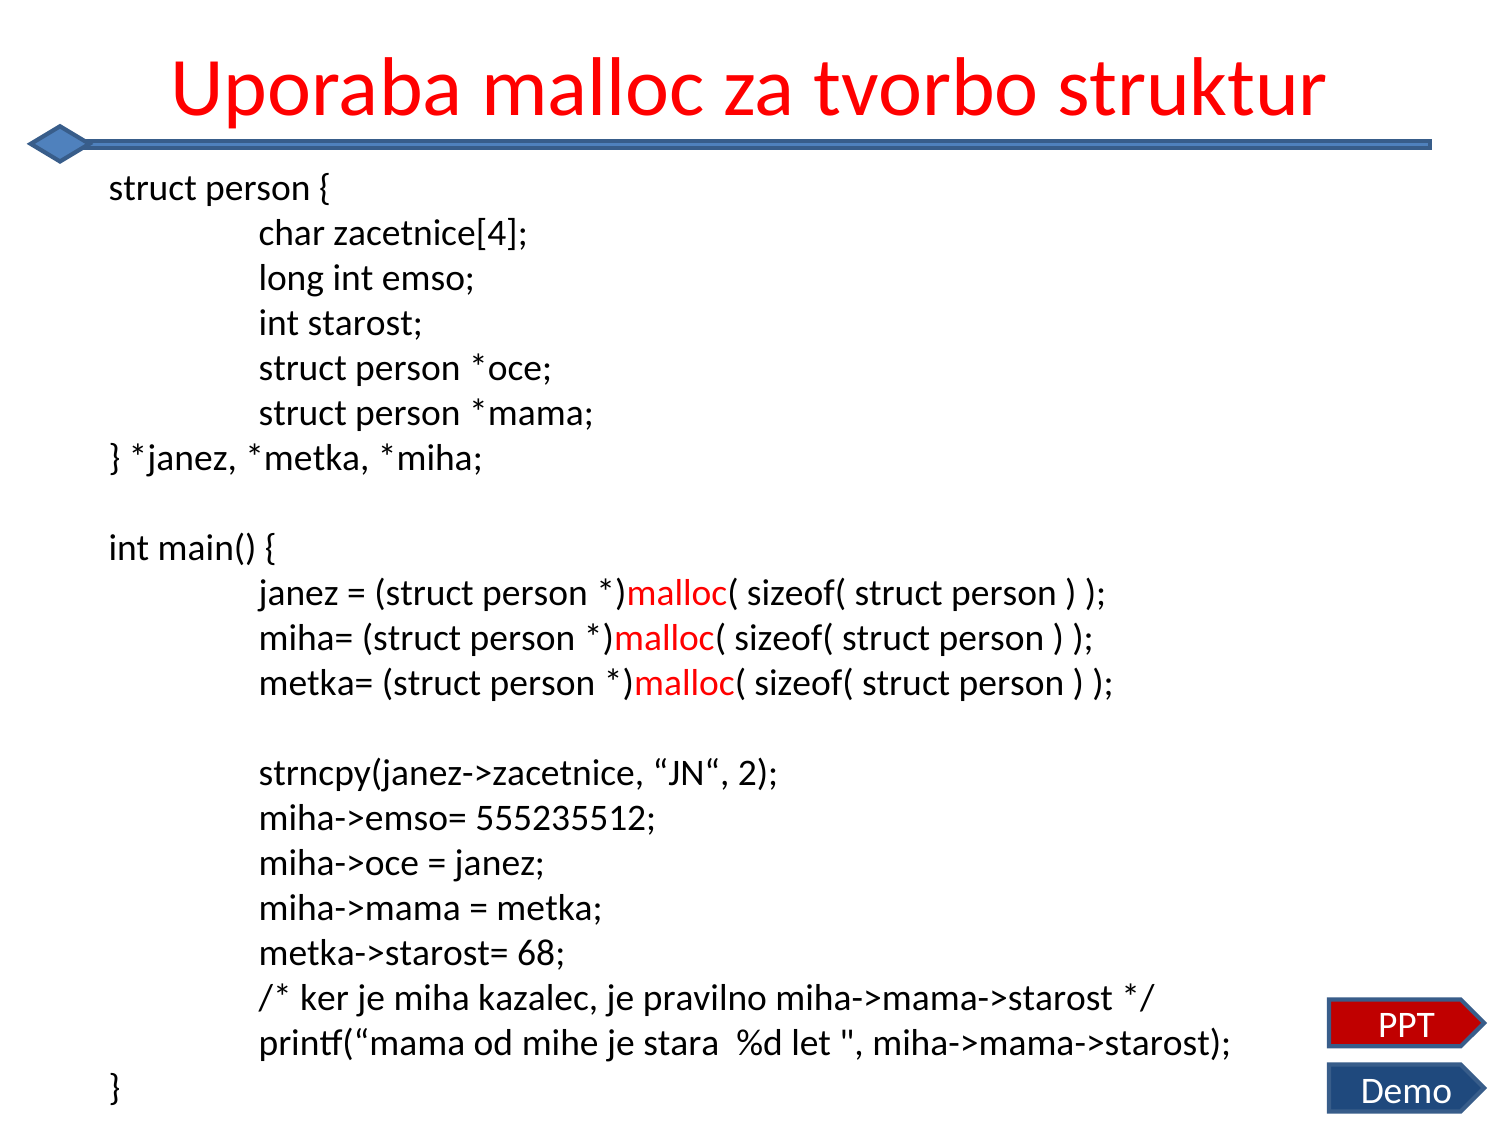

# Uporaba malloc za tvorbo struktur
struct person {
	char zacetnice[4];
	long int emso;
	int starost;
	struct person *oce;
	struct person *mama;
} *janez, *metka, *miha;
int main() {
	janez = (struct person *)malloc( sizeof( struct person ) );
	miha= (struct person *)malloc( sizeof( struct person ) );
	metka= (struct person *)malloc( sizeof( struct person ) );
	strncpy(janez->zacetnice, “JN“, 2);
	miha->emso= 555235512;
	miha->oce = janez;
	miha->mama = metka;
	metka->starost= 68;
	/* ker je miha kazalec, je pravilno miha->mama->starost */
	printf(“mama od mihe je stara %d let ", miha->mama->starost);
}
PPT
Demo